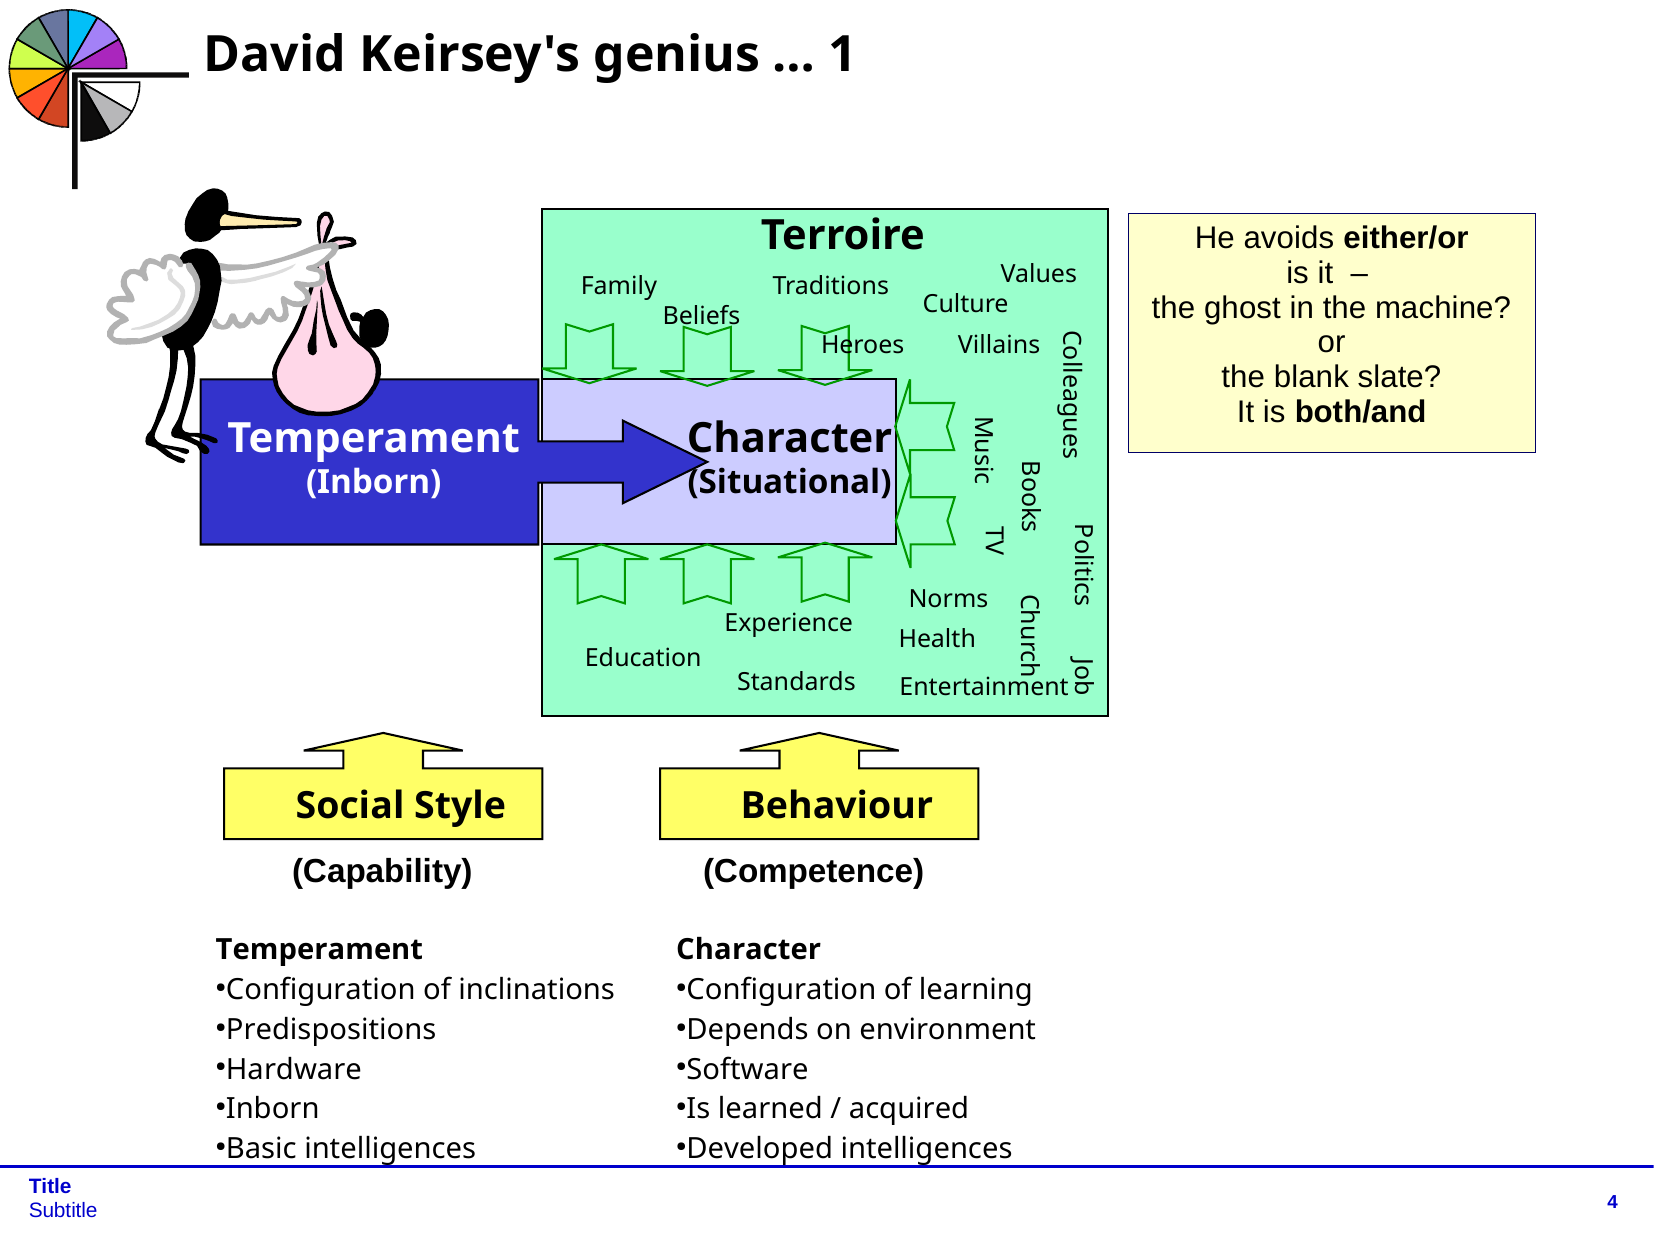

# David Keirsey's genius … 1
Terroire
He avoids either/or
is it –
the ghost in the machine? or
the blank slate?
It is both/and
Values
Family
Traditions
Culture
Beliefs
Villains
Heroes
Colleagues
Temperament
(Inborn)
Character
(Situational)
Music
Books
TV
Politics
Norms
Church
Experience
Health
Education
Job
Standards
Entertainment
Social Style
Behaviour
(Capability)
(Competence)
Temperament
Configuration of inclinations
Predispositions
Hardware
Inborn
Basic intelligences
Character
Configuration of learning
Depends on environment
Software
Is learned / acquired
Developed intelligences
4